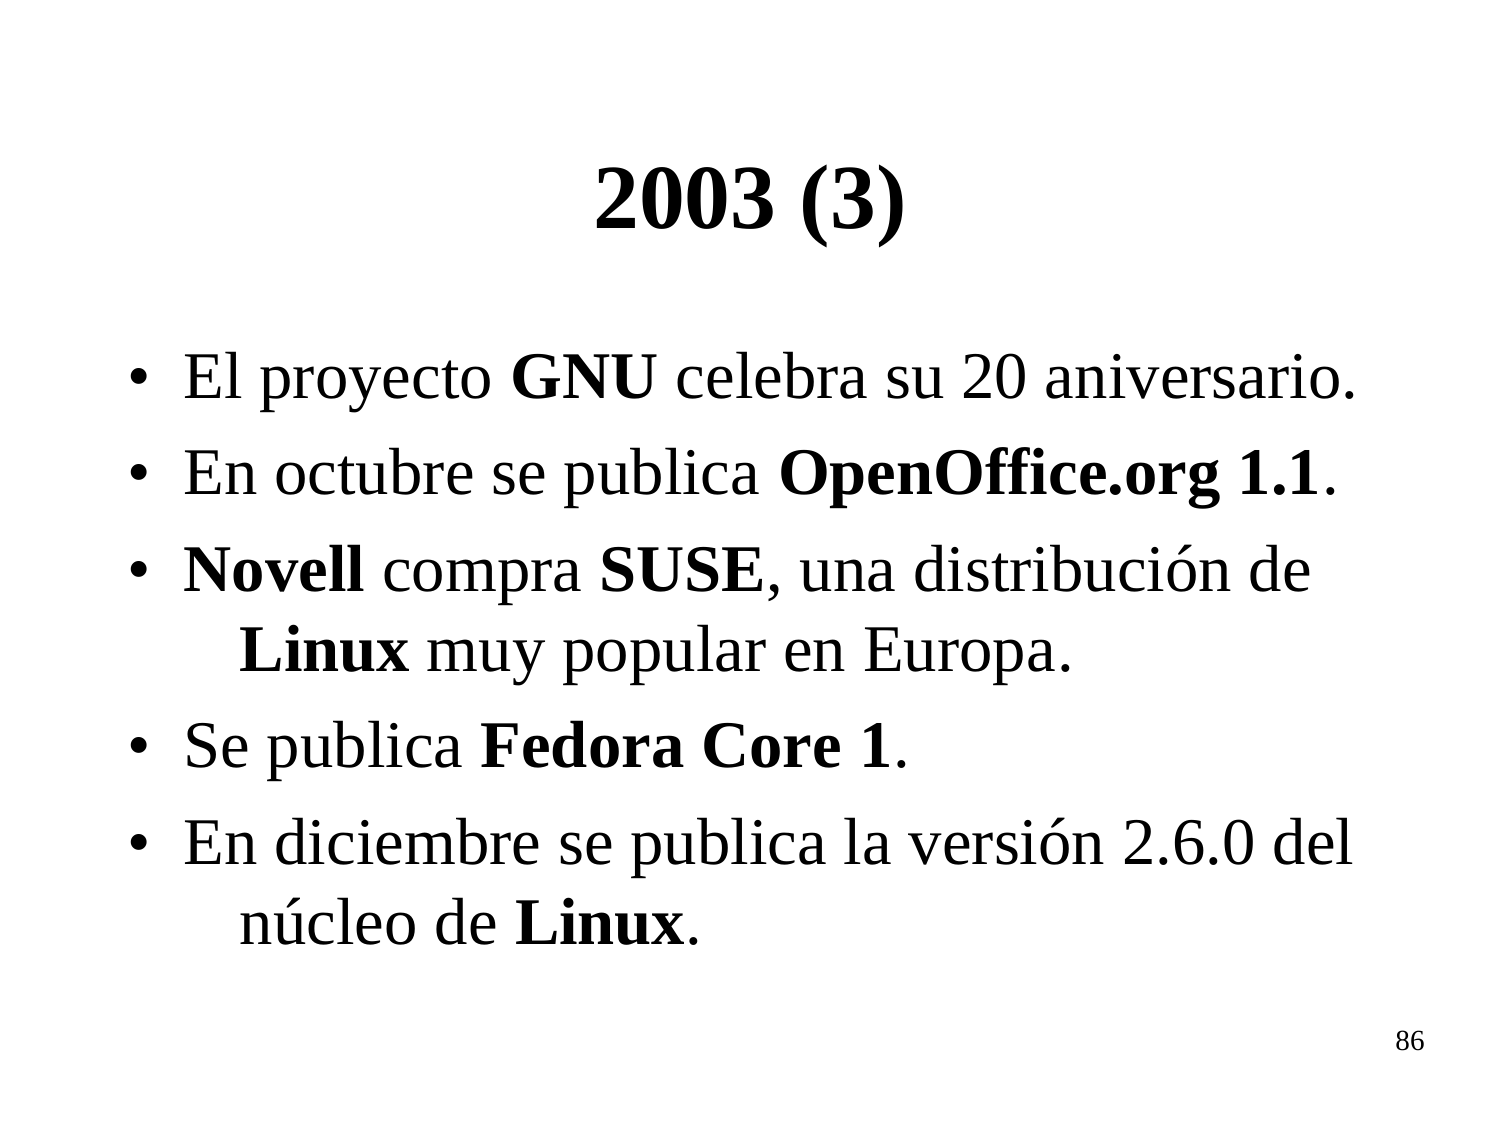

# 2003 (3)
El proyecto GNU celebra su 20 aniversario.
En octubre se publica OpenOffice.org 1.1.
Novell compra SUSE, una distribución de Linux muy popular en Europa.
Se publica Fedora Core 1.
En diciembre se publica la versión 2.6.0 del núcleo de Linux.
86